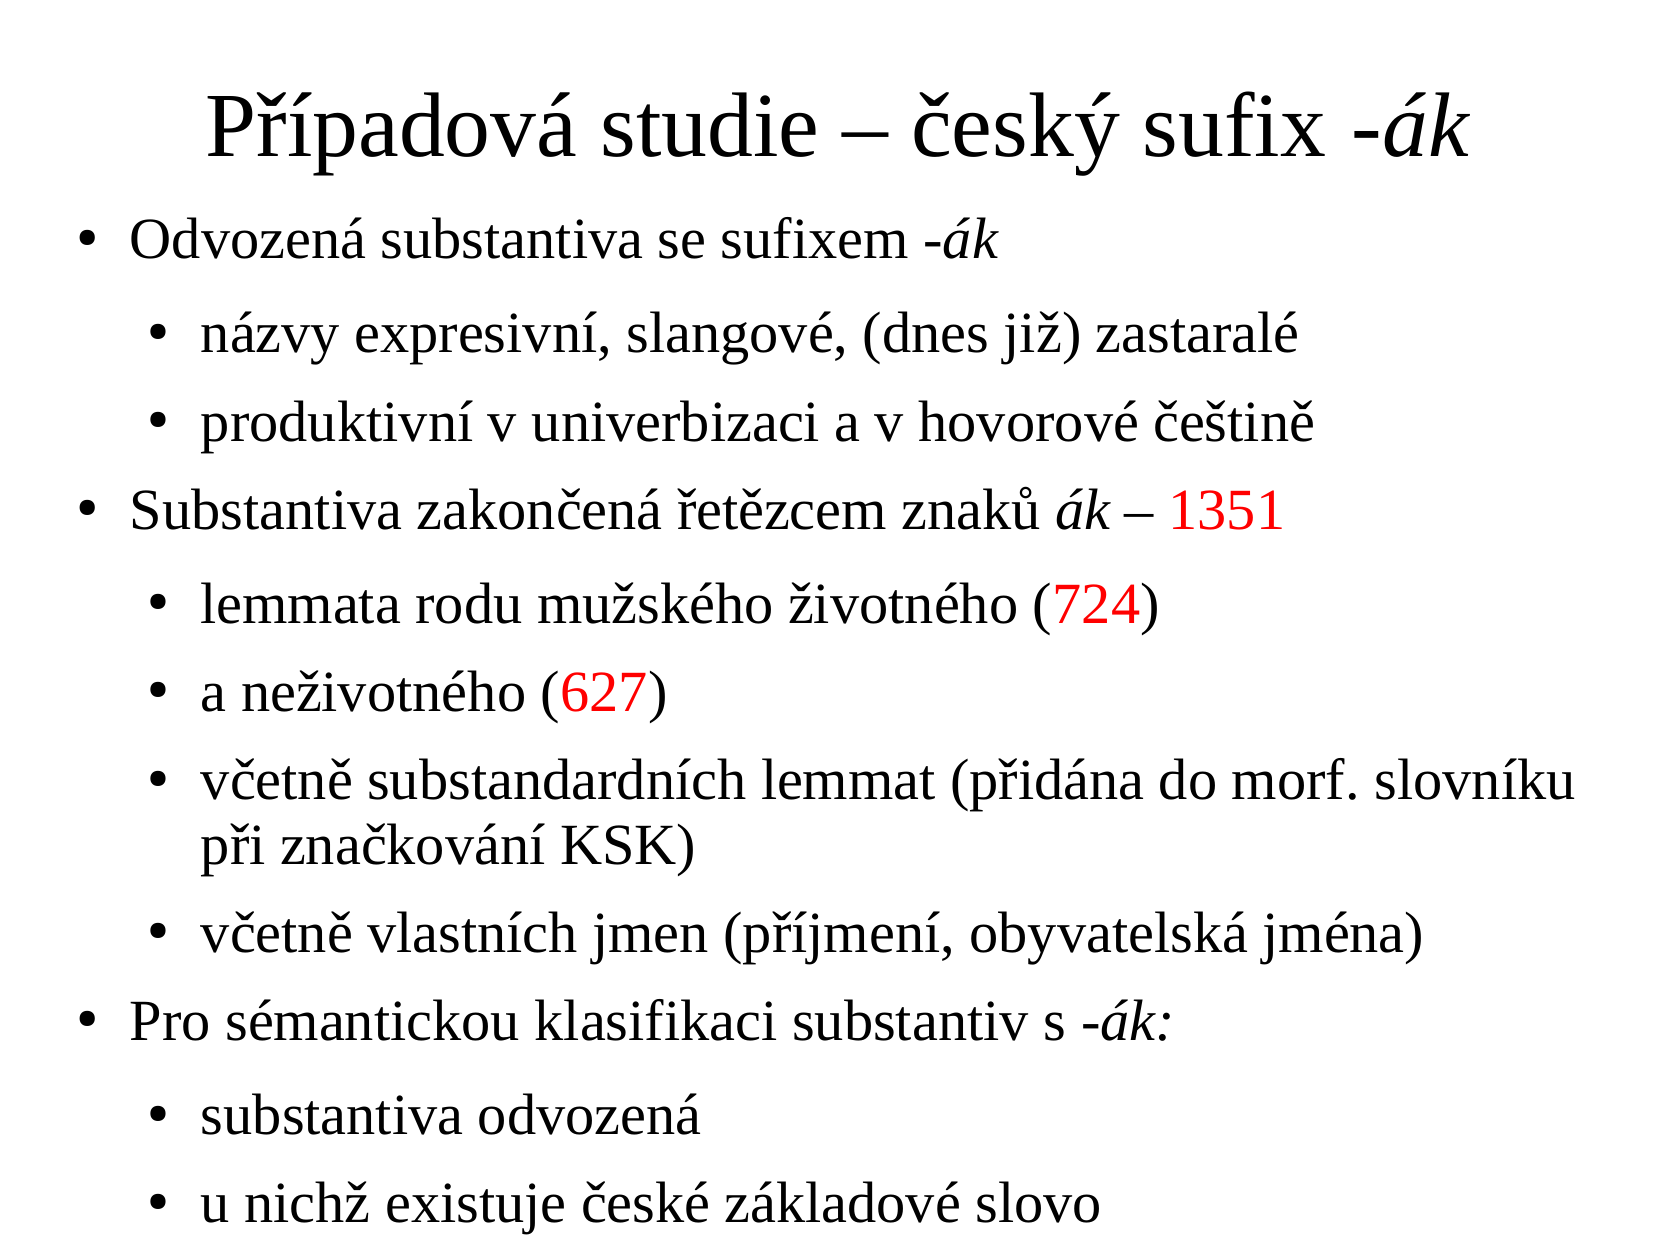

# Případová studie – český sufix -ák
Odvozená substantiva se sufixem -ák
názvy expresivní, slangové, (dnes již) zastaralé
produktivní v univerbizaci a v hovorové češtině
Substantiva zakončená řetězcem znaků ák – 1351
lemmata rodu mužského životného (724)
a neživotného (627)
včetně substandardních lemmat (přidána do morf. slovníku při značkování KSK)
včetně vlastních jmen (příjmení, obyvatelská jména)
Pro sémantickou klasifikaci substantiv s -ák:
substantiva odvozená
u nichž existuje české základové slovo